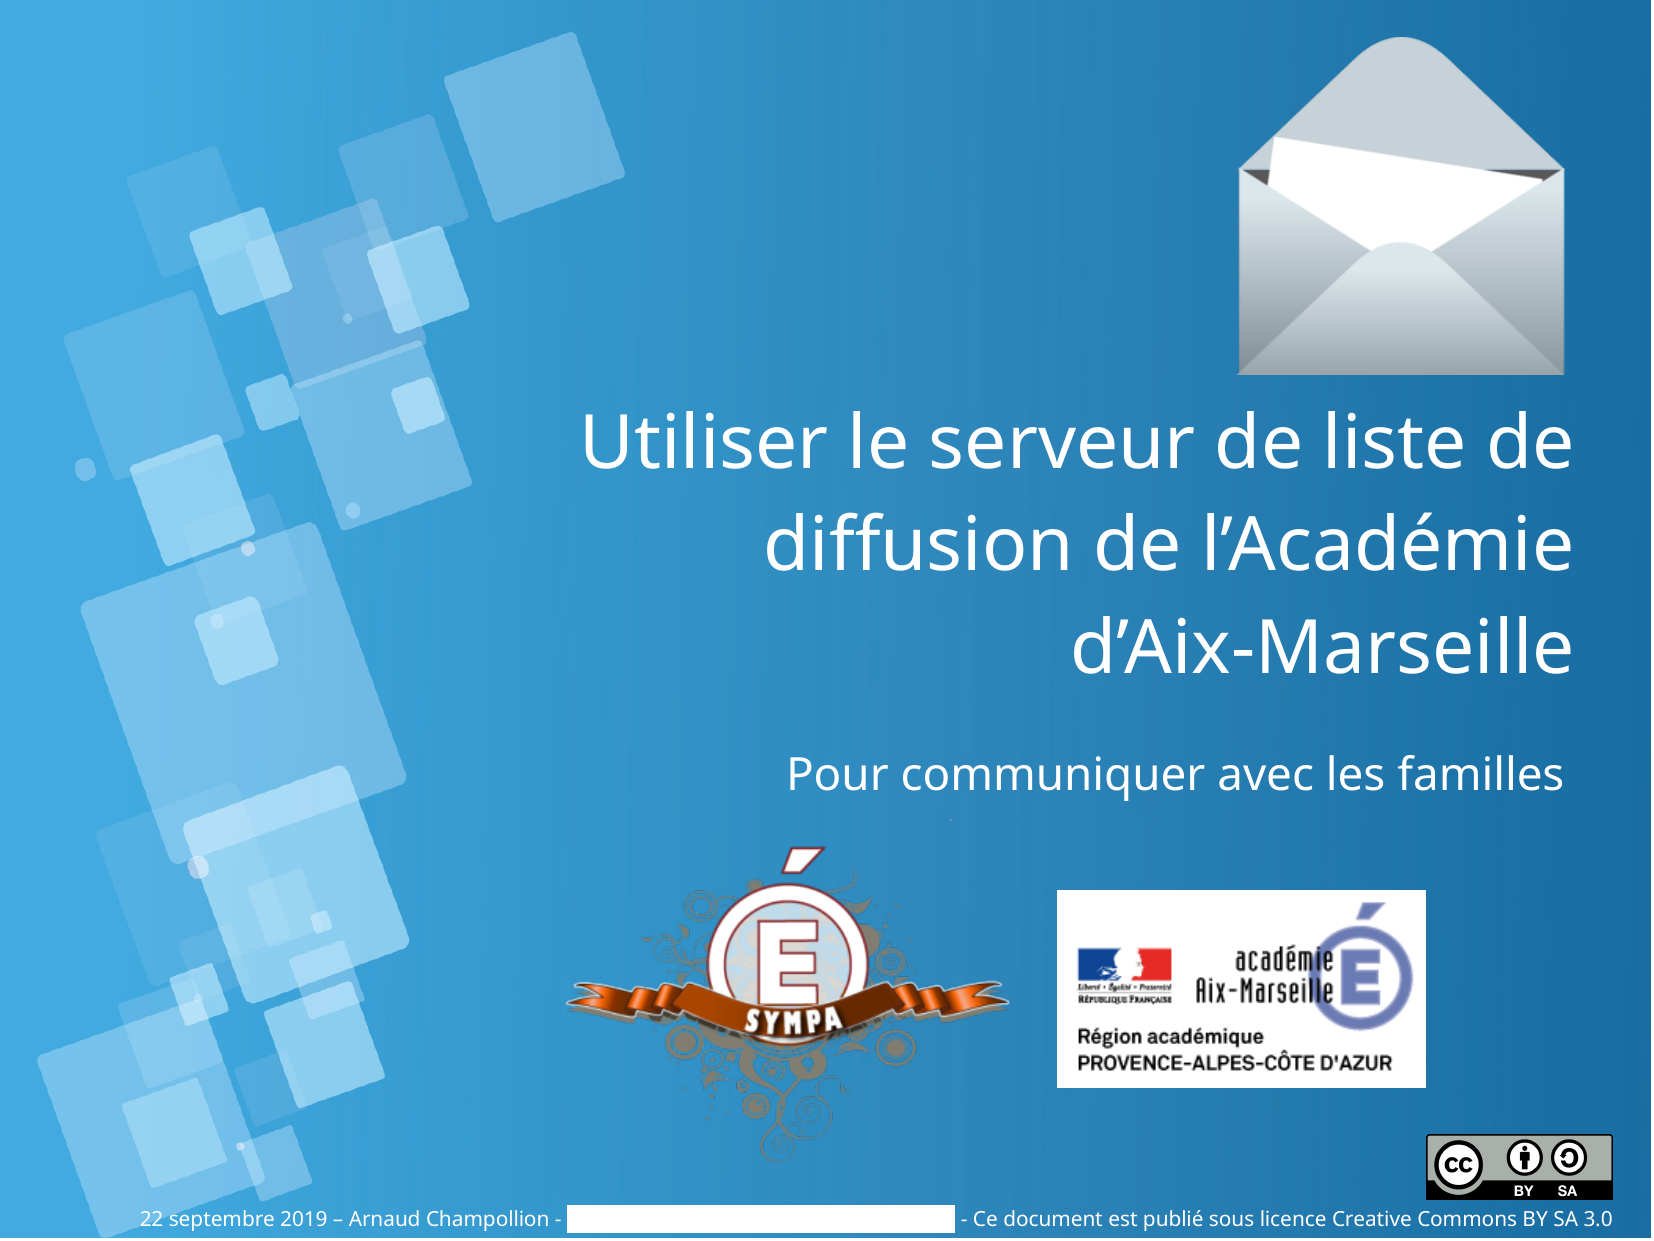

# Utiliser le serveur de liste de diffusion de l’Académie d’Aix-Marseille
Pour communiquer avec les familles
22 septembre 2019 – Arnaud Champollion - arnaud.champollion@ac-aix-marseille.fr - Ce document est publié sous licence Creative Commons BY SA 3.0